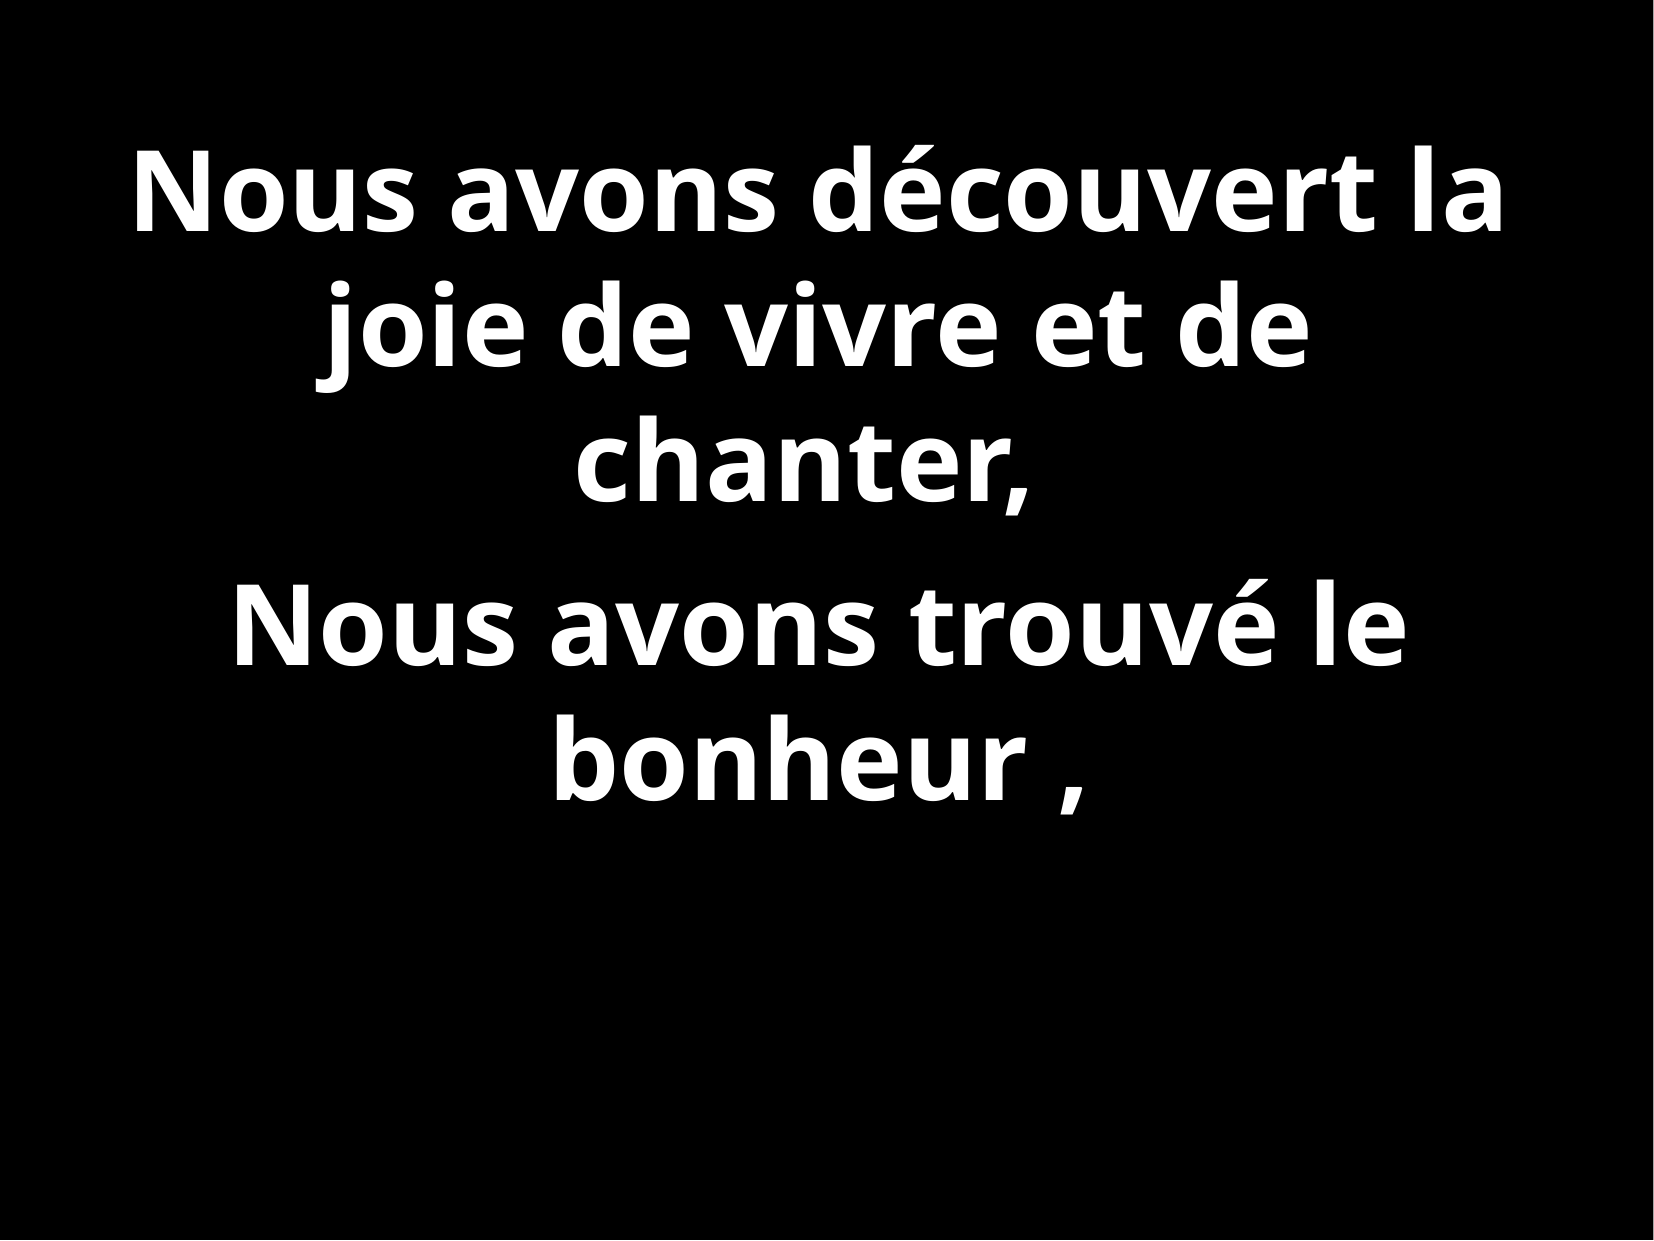

# Nous avons découvert la joie de vivre et de chanter,
Nous avons trouvé le bonheur ,